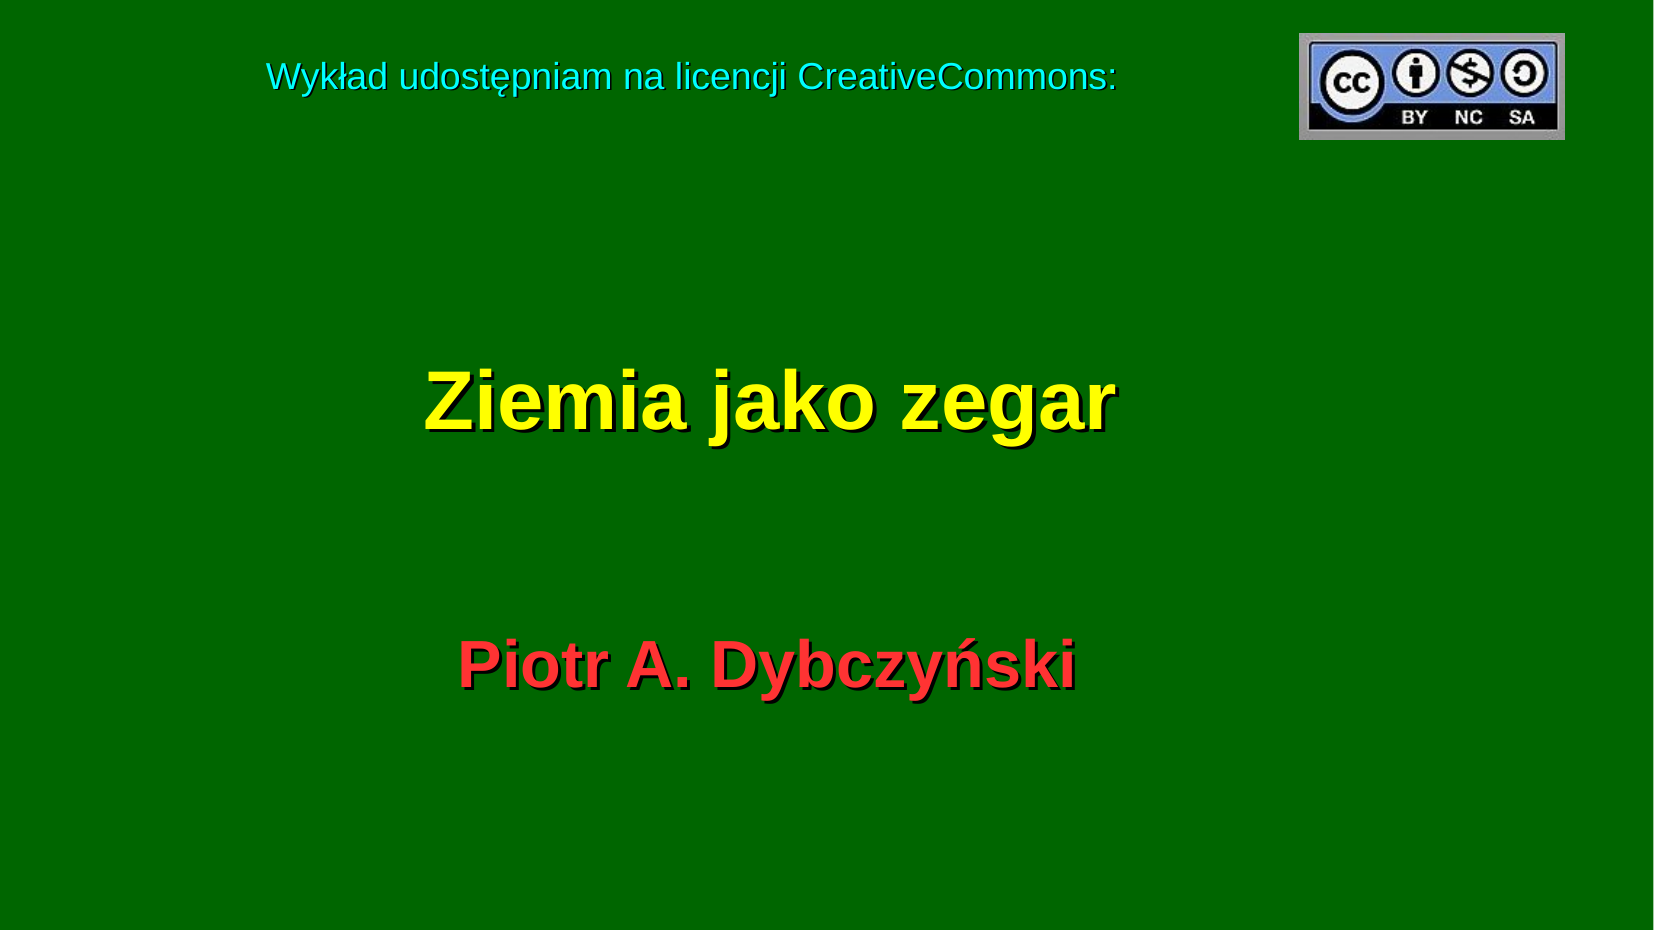

Wykład udostępniam na licencji CreativeCommons:
# Ziemia jako zegar
Piotr A. Dybczyński